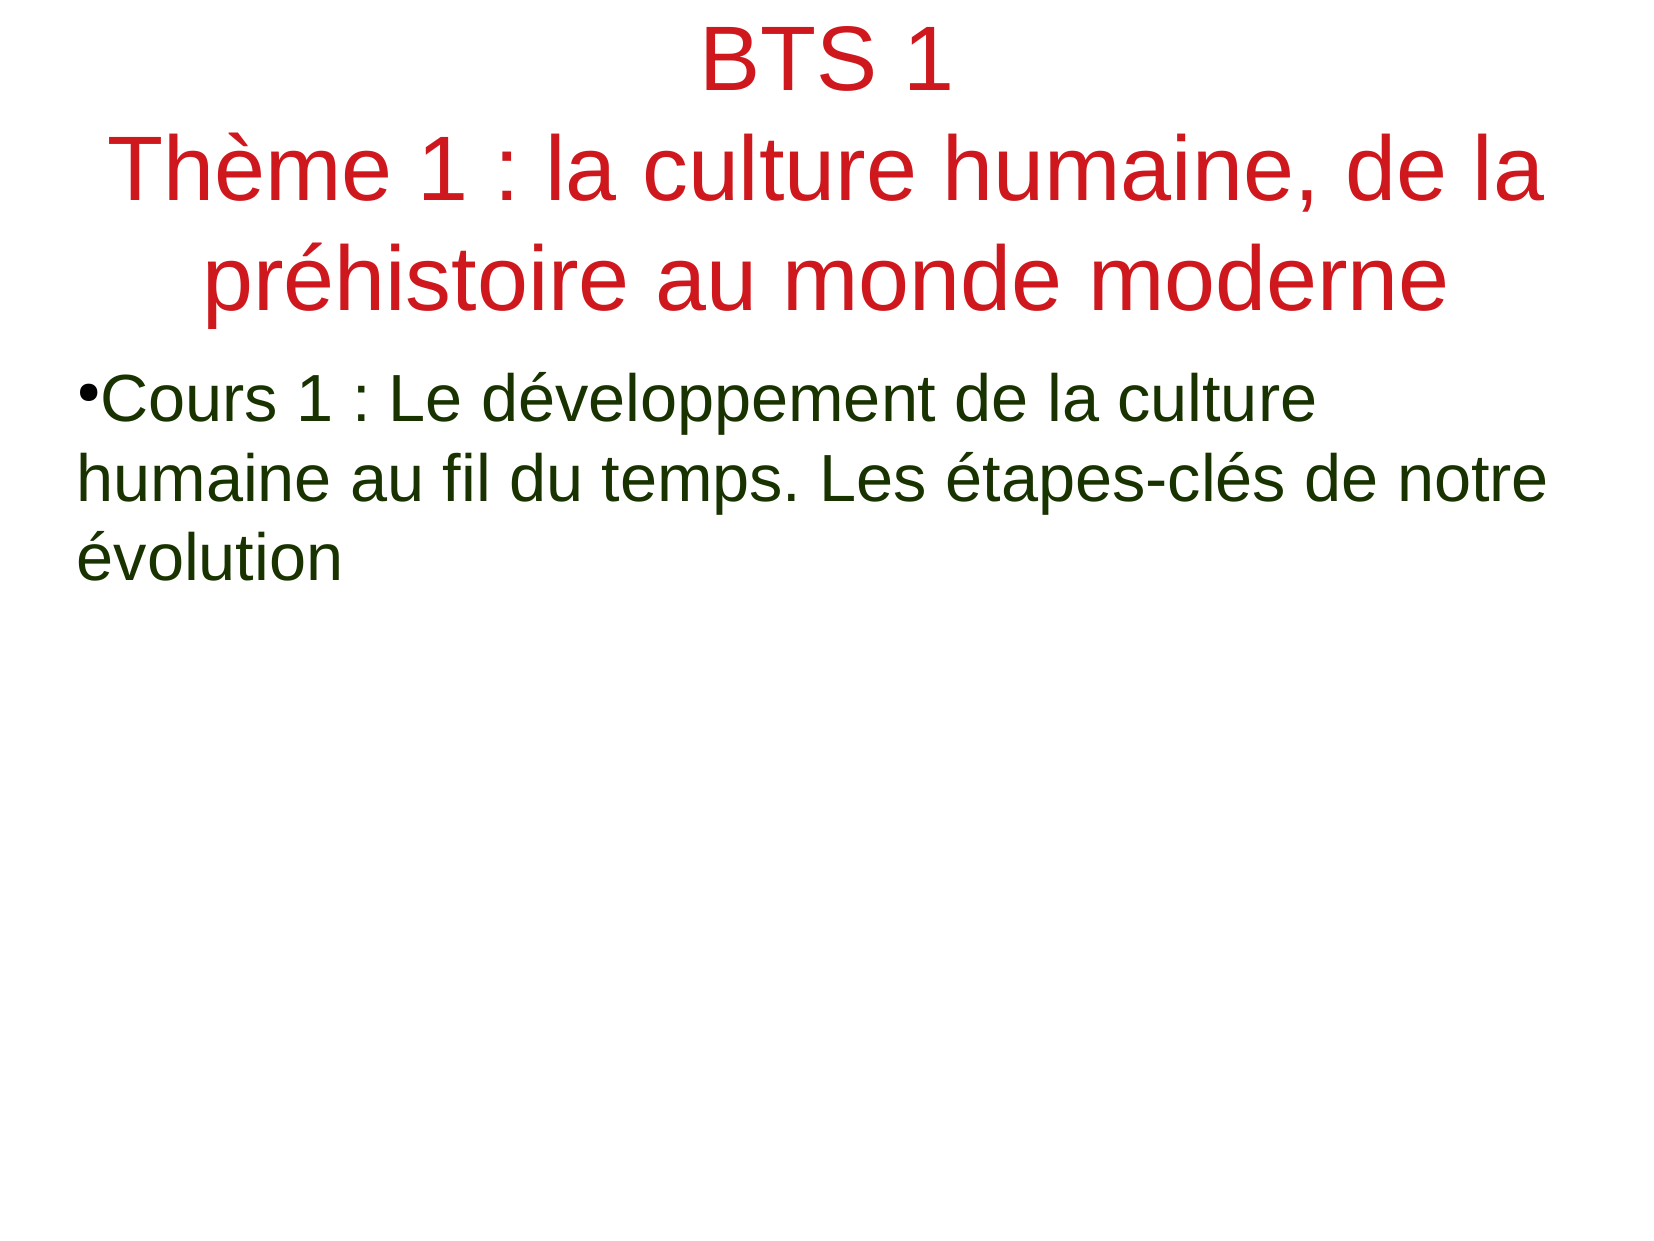

# BTS 1 Thème 1 : la culture humaine, de la préhistoire au monde moderne
Cours 1 : Le développement de la culture humaine au fil du temps. Les étapes-clés de notre évolution